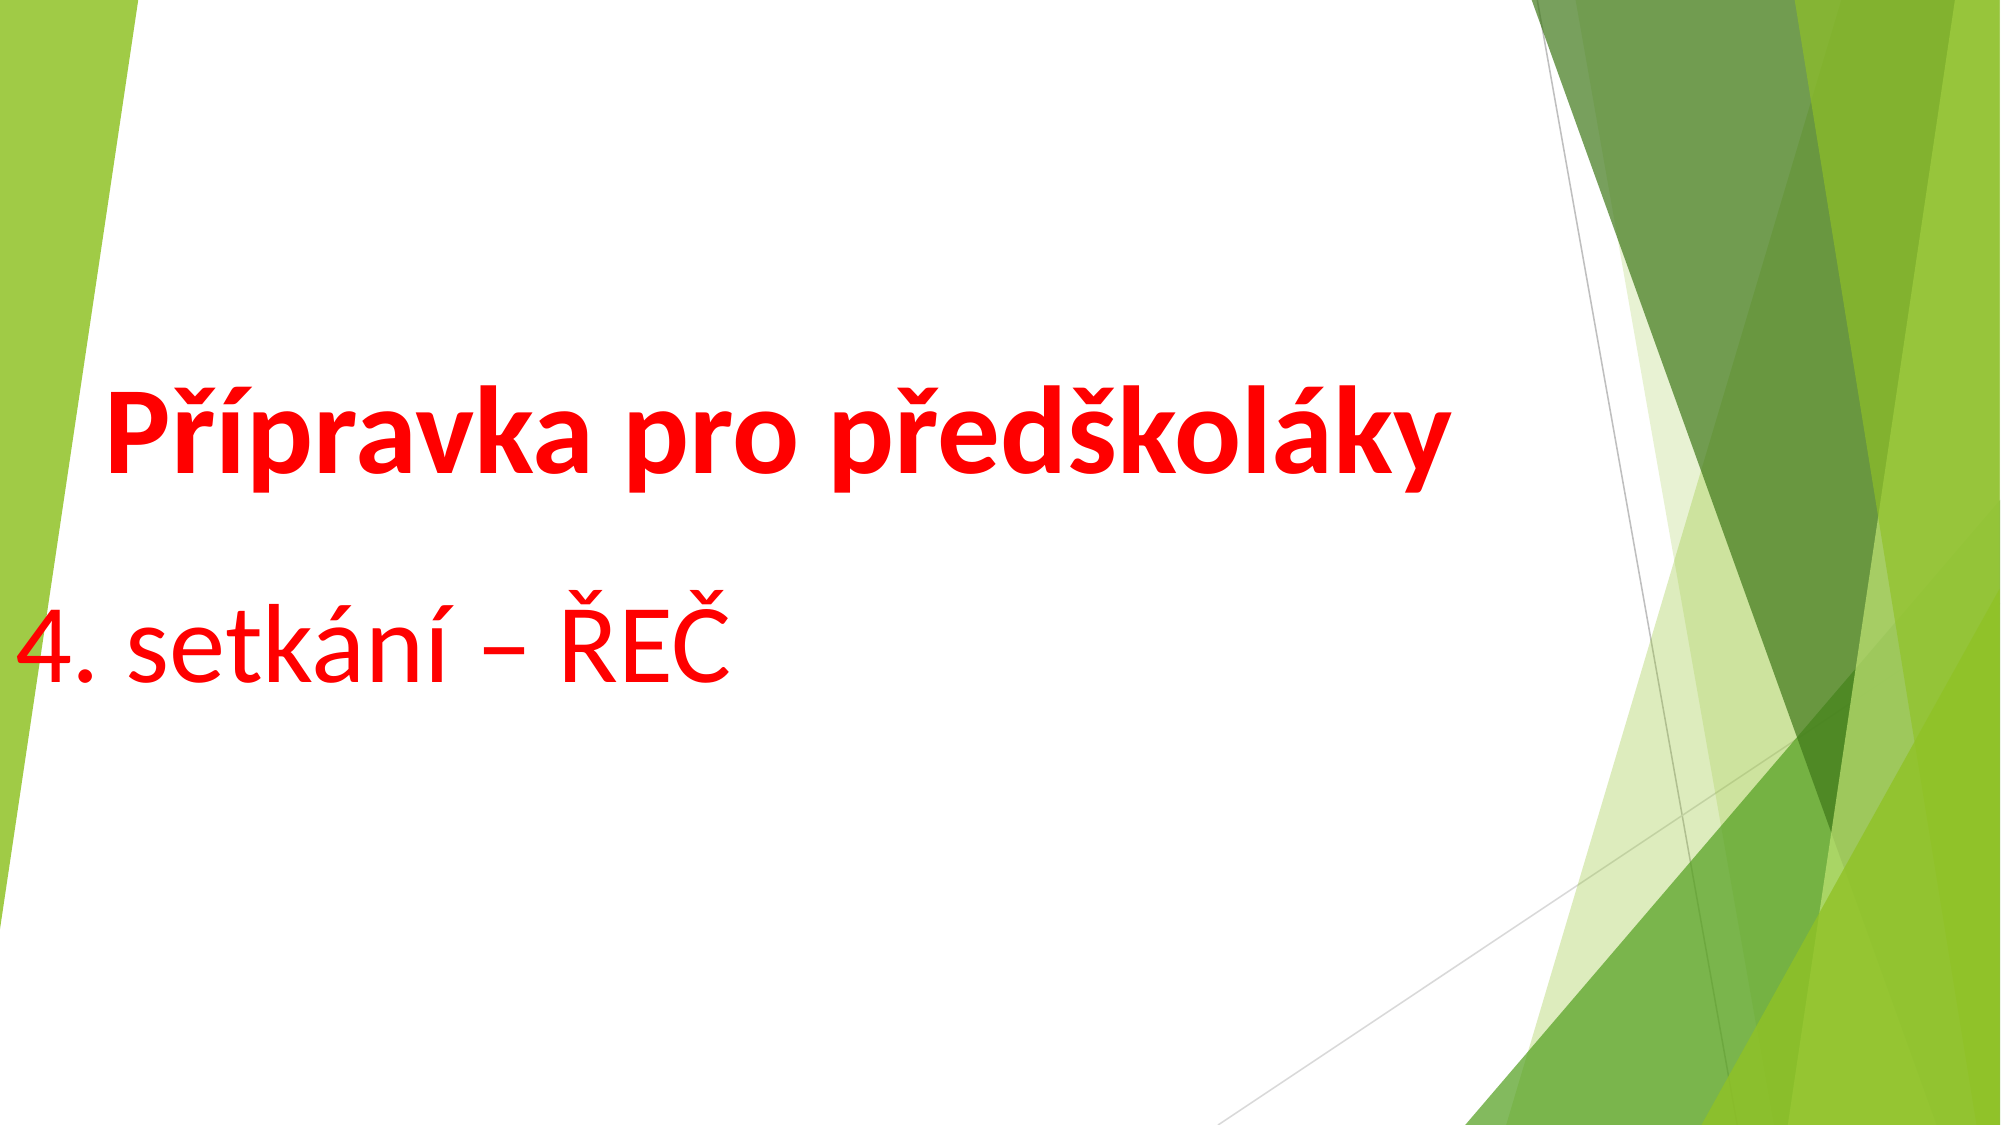

# Přípravka pro předškoláky
4. setkání – ŘEČ